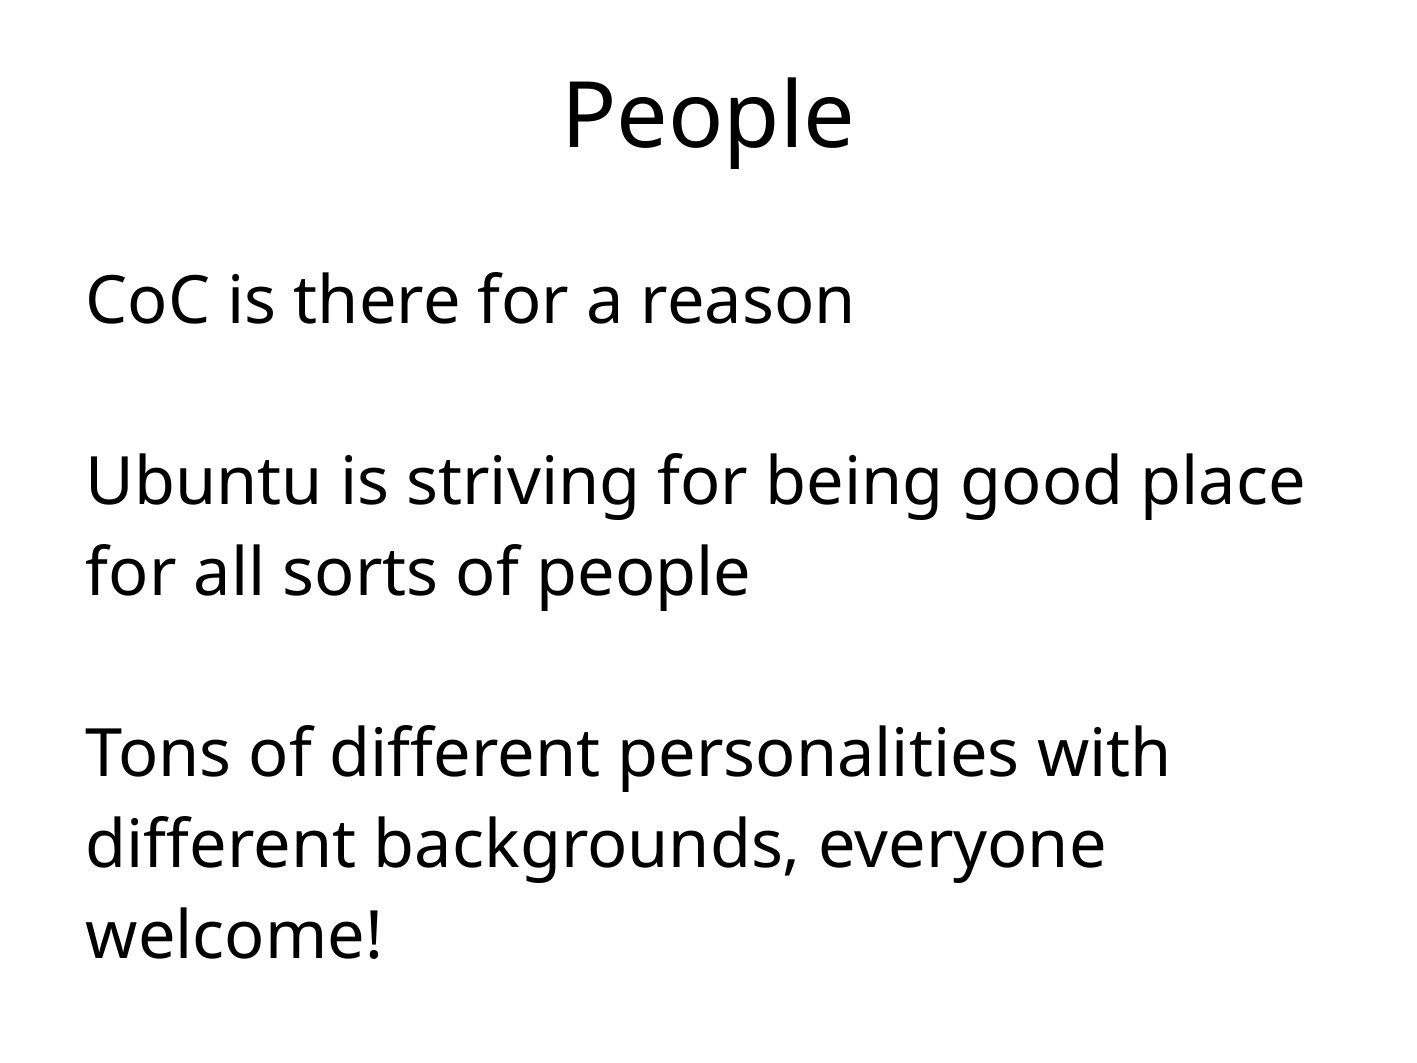

People
CoC is there for a reason
Ubuntu is striving for being good place for all sorts of people
Tons of different personalities with different backgrounds, everyone welcome!